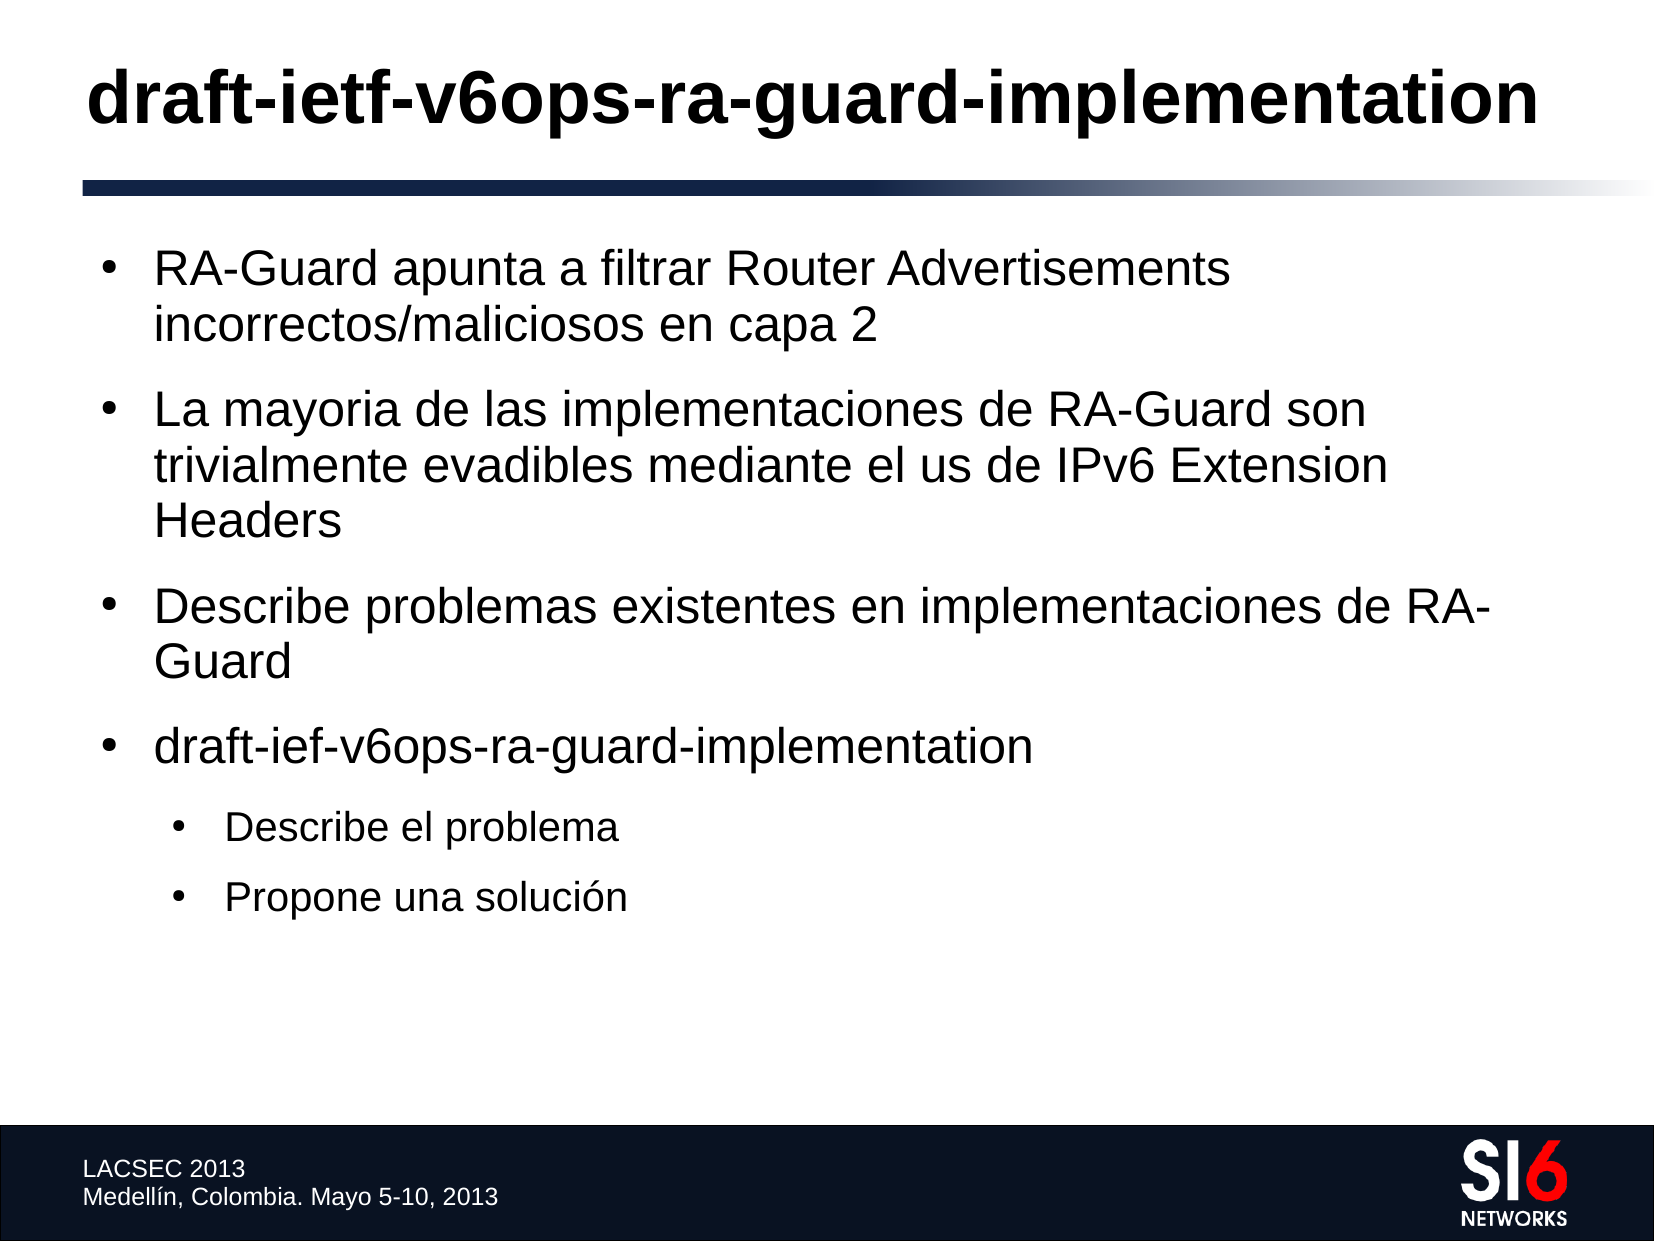

# draft-ietf-v6ops-ra-guard-implementation
RA-Guard apunta a filtrar Router Advertisements incorrectos/maliciosos en capa 2
La mayoria de las implementaciones de RA-Guard son trivialmente evadibles mediante el us de IPv6 Extension Headers
Describe problemas existentes en implementaciones de RA-Guard
draft-ief-v6ops-ra-guard-implementation
Describe el problema
Propone una solución